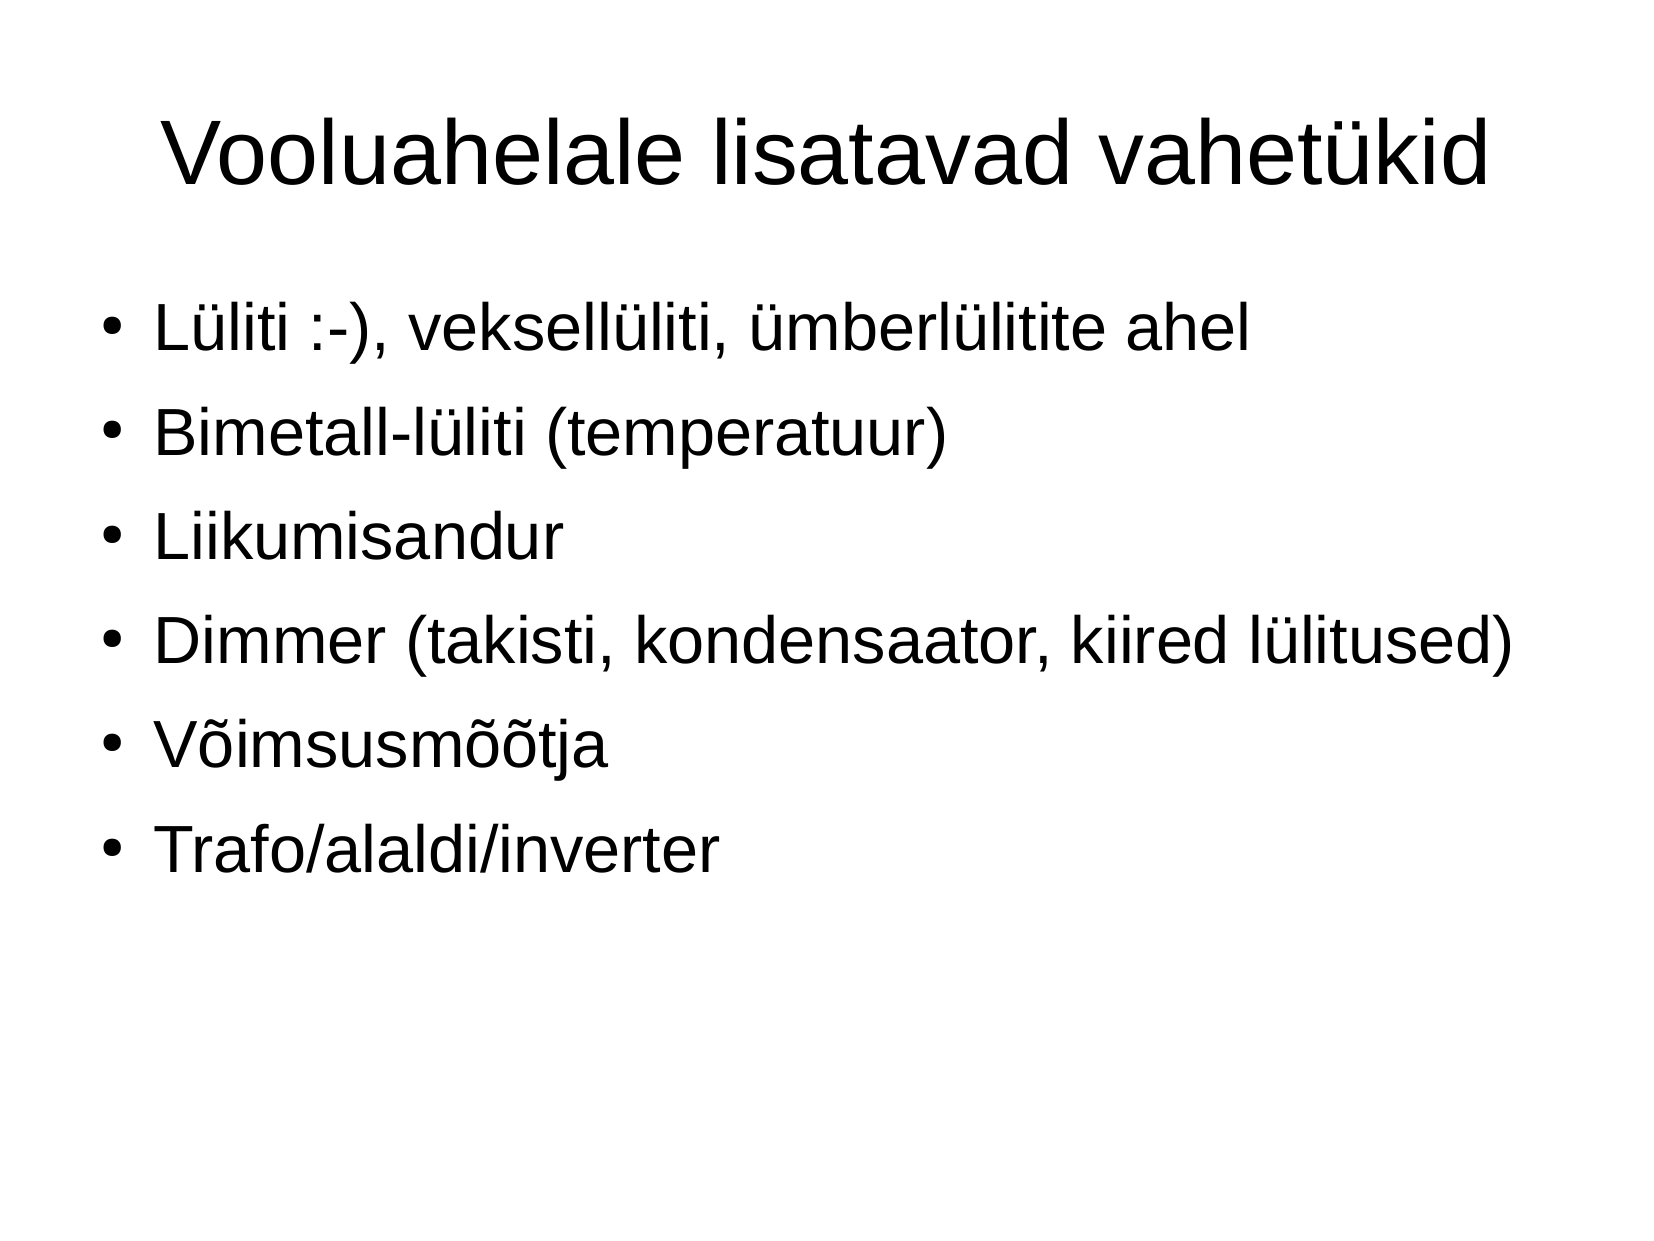

# Vooluahelale lisatavad vahetükid
Lüliti :-), veksellüliti, ümberlülitite ahel
Bimetall-lüliti (temperatuur)
Liikumisandur
Dimmer (takisti, kondensaator, kiired lülitused)
Võimsusmõõtja
Trafo/alaldi/inverter